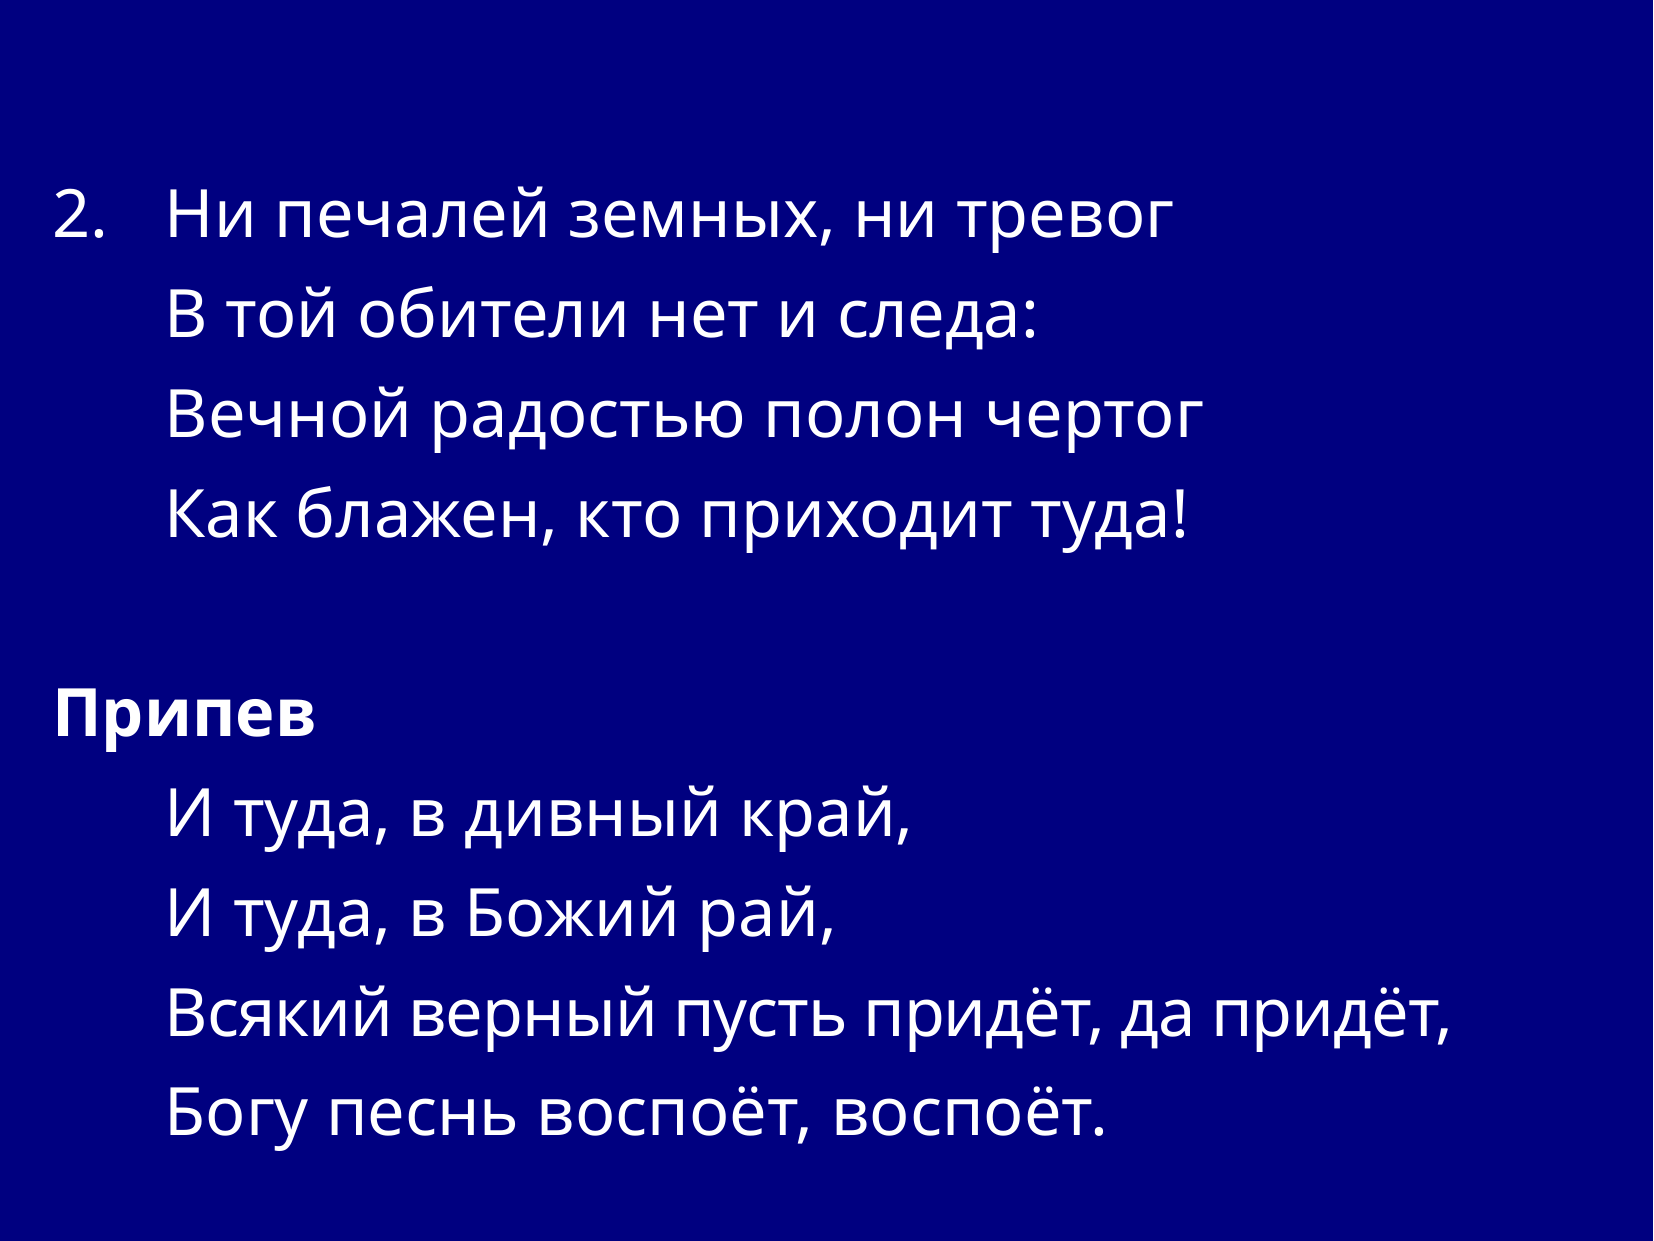

2.	Ни печалей земных, ни тревог
	В той обители нет и следа:
	Вечной радостью полон чертог
	Как блажен, кто приходит туда!
Припев
	И туда, в дивный край,
	И туда, в Божий рай,
	Всякий верный пусть придёт, да придёт,
	Богу песнь воспоёт, воспоёт.